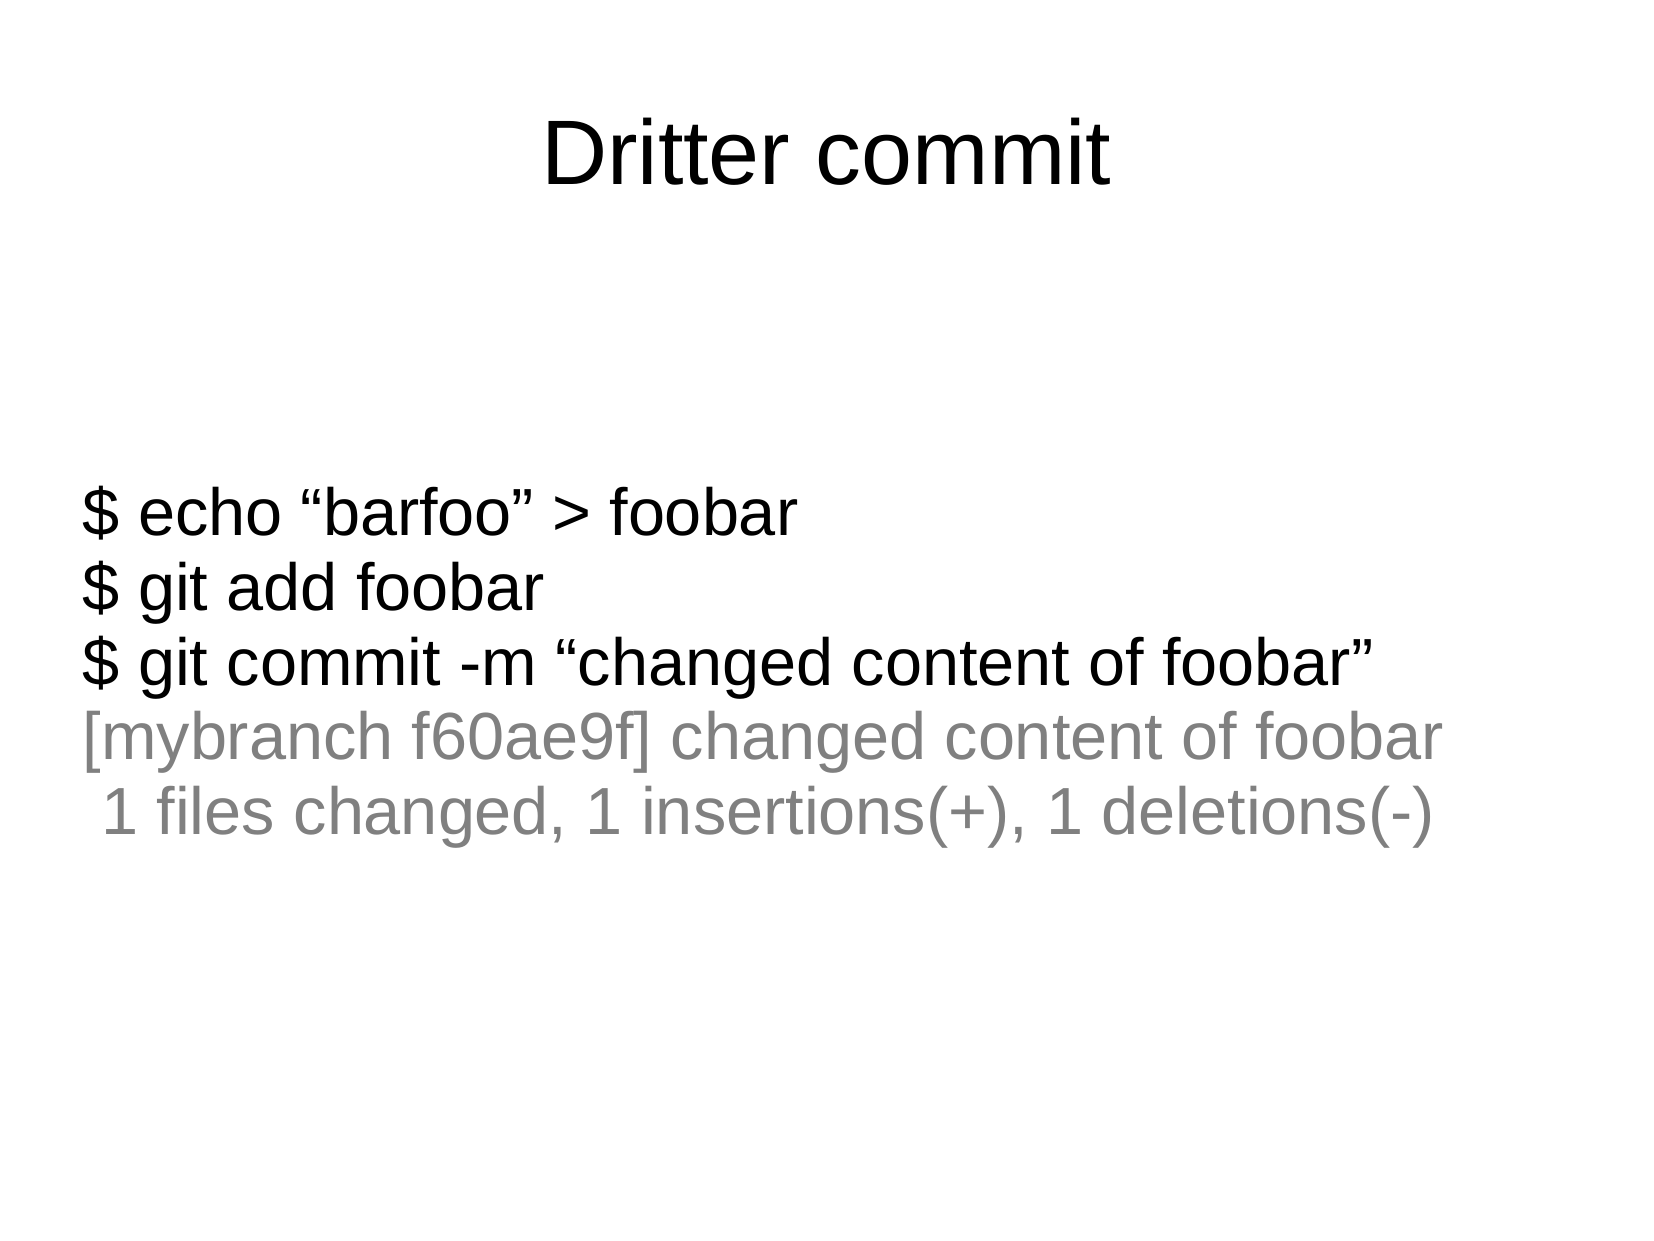

# Dritter commit
$ echo “barfoo” > foobar
$ git add foobar
$ git commit -m “changed content of foobar”
[mybranch f60ae9f] changed content of foobar
 1 files changed, 1 insertions(+), 1 deletions(-)